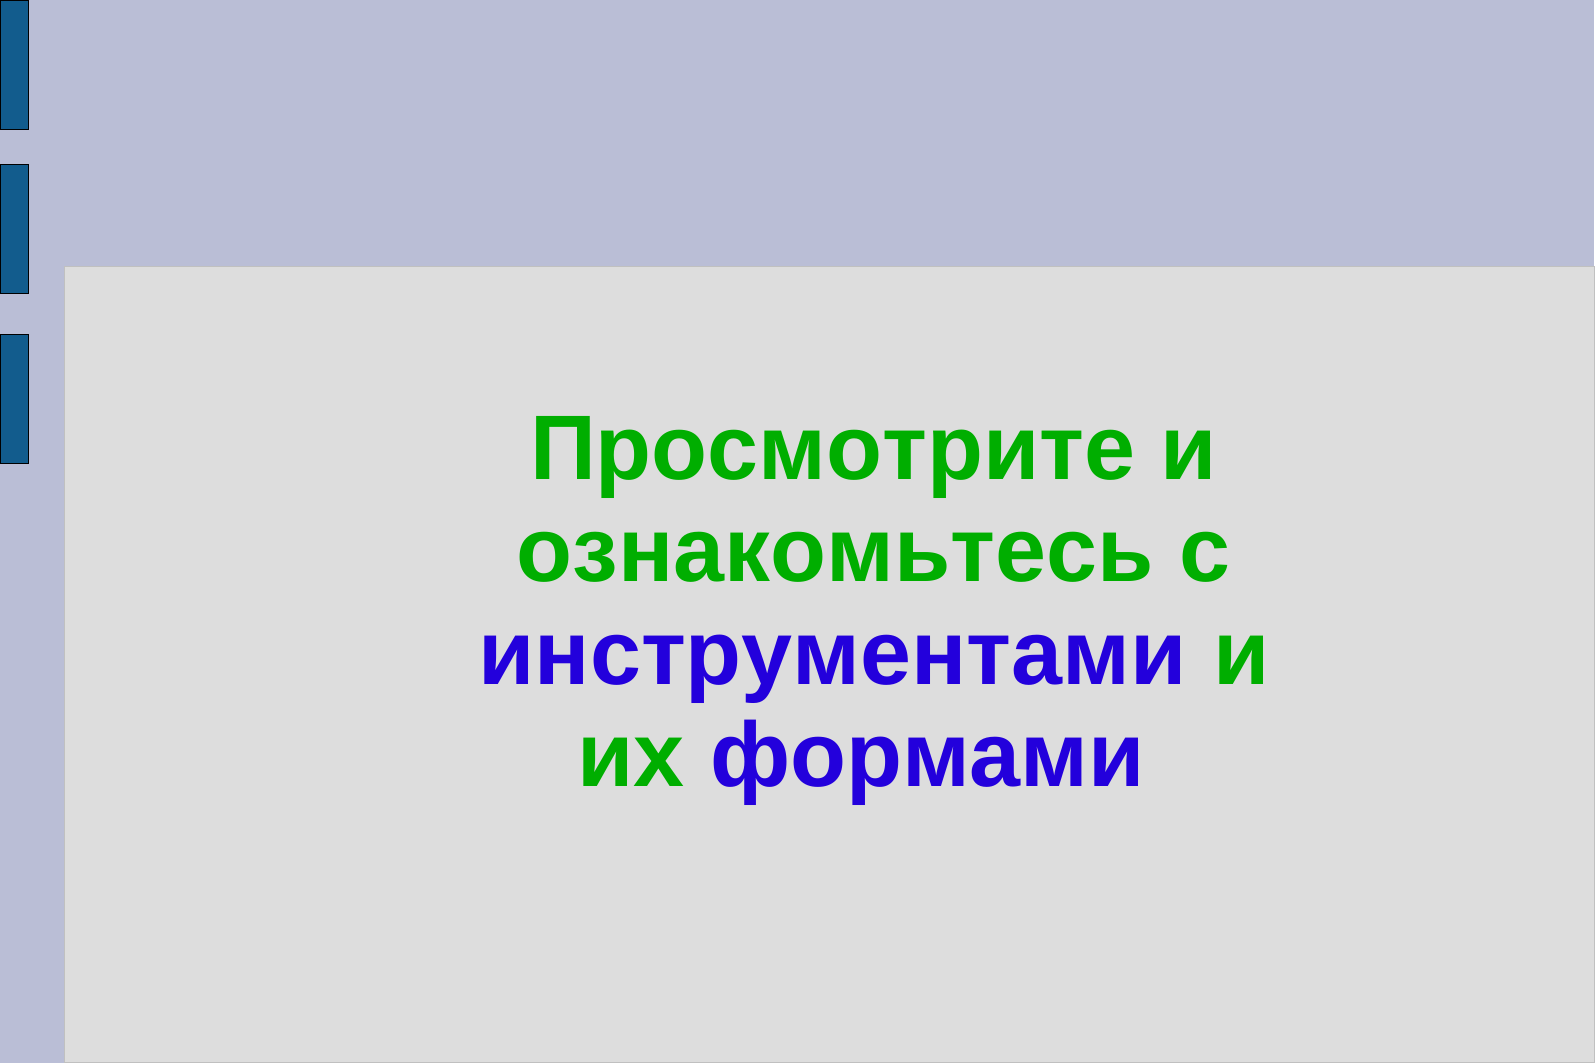

# Просмотрите и ознакомьтесь с инструментами и их формами